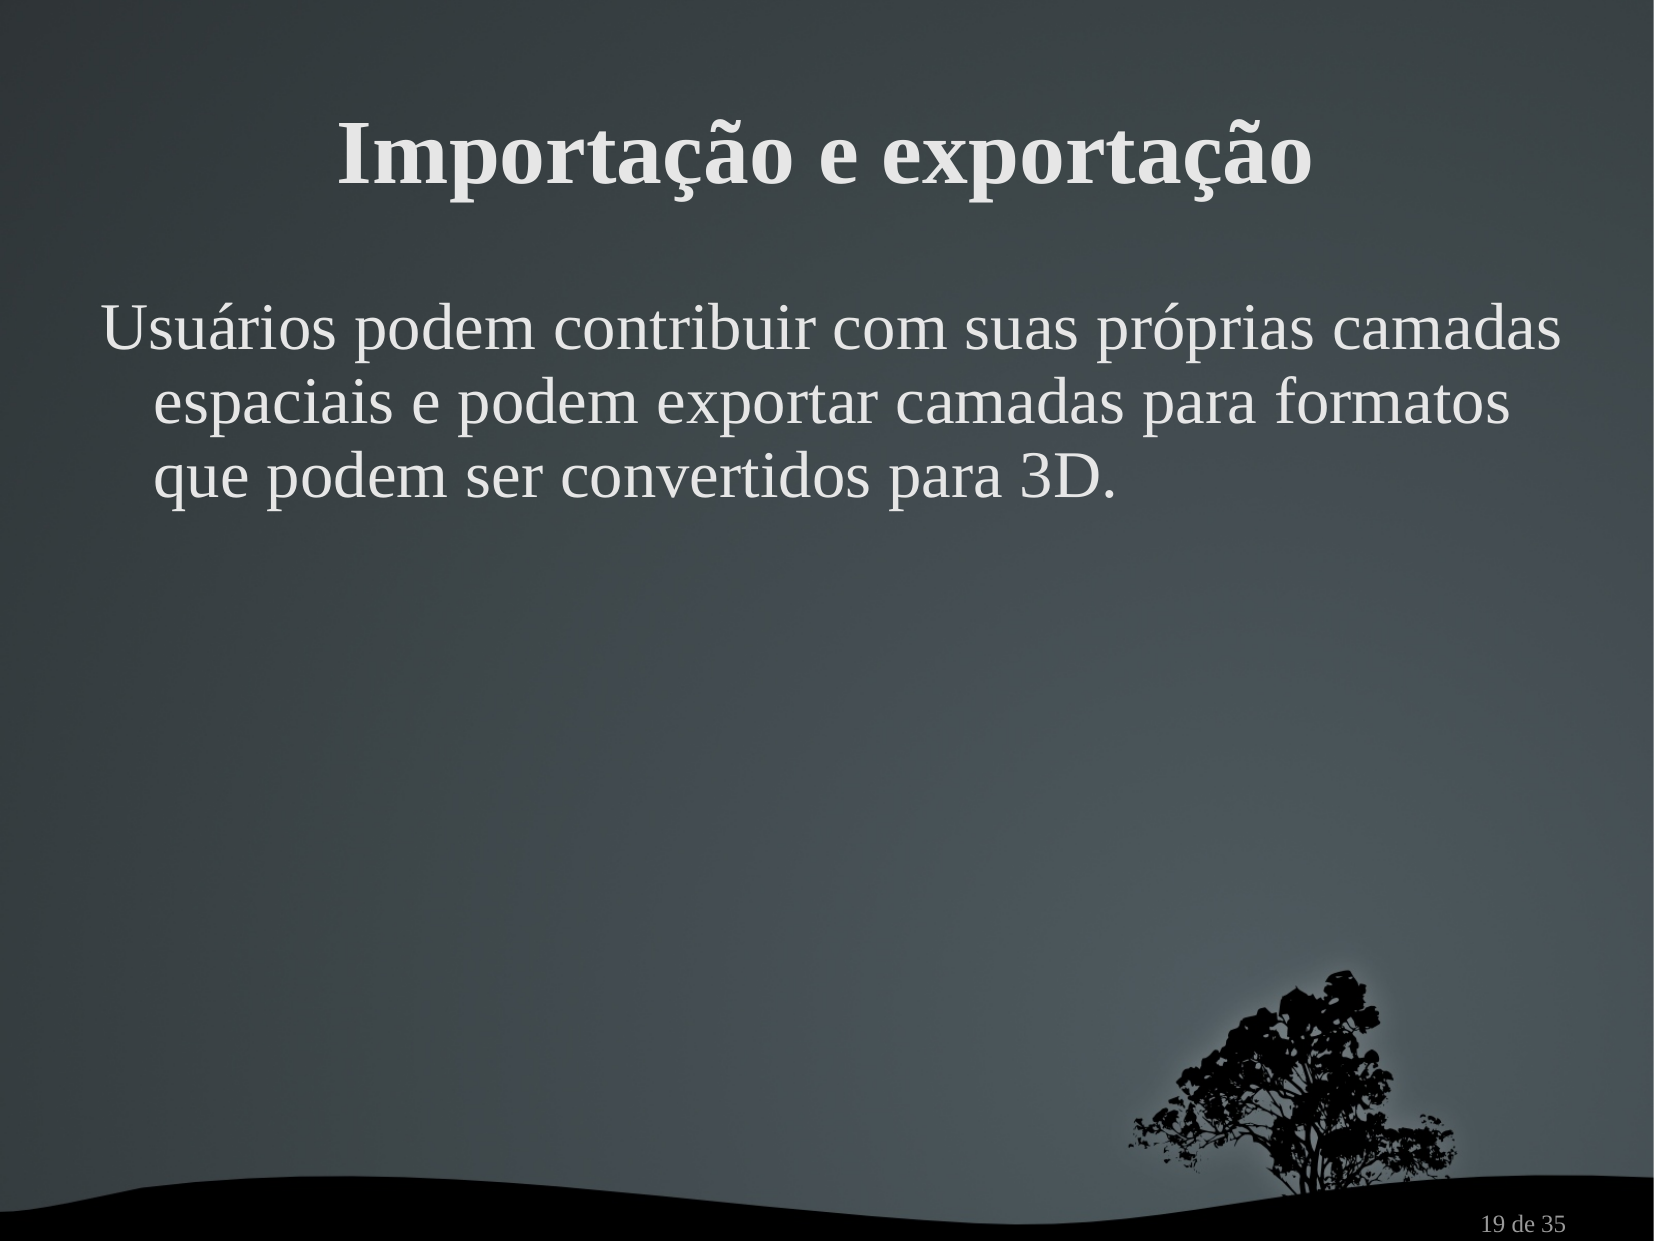

# Importação e exportação
Usuários podem contribuir com suas próprias camadas espaciais e podem exportar camadas para formatos que podem ser convertidos para 3D.
19